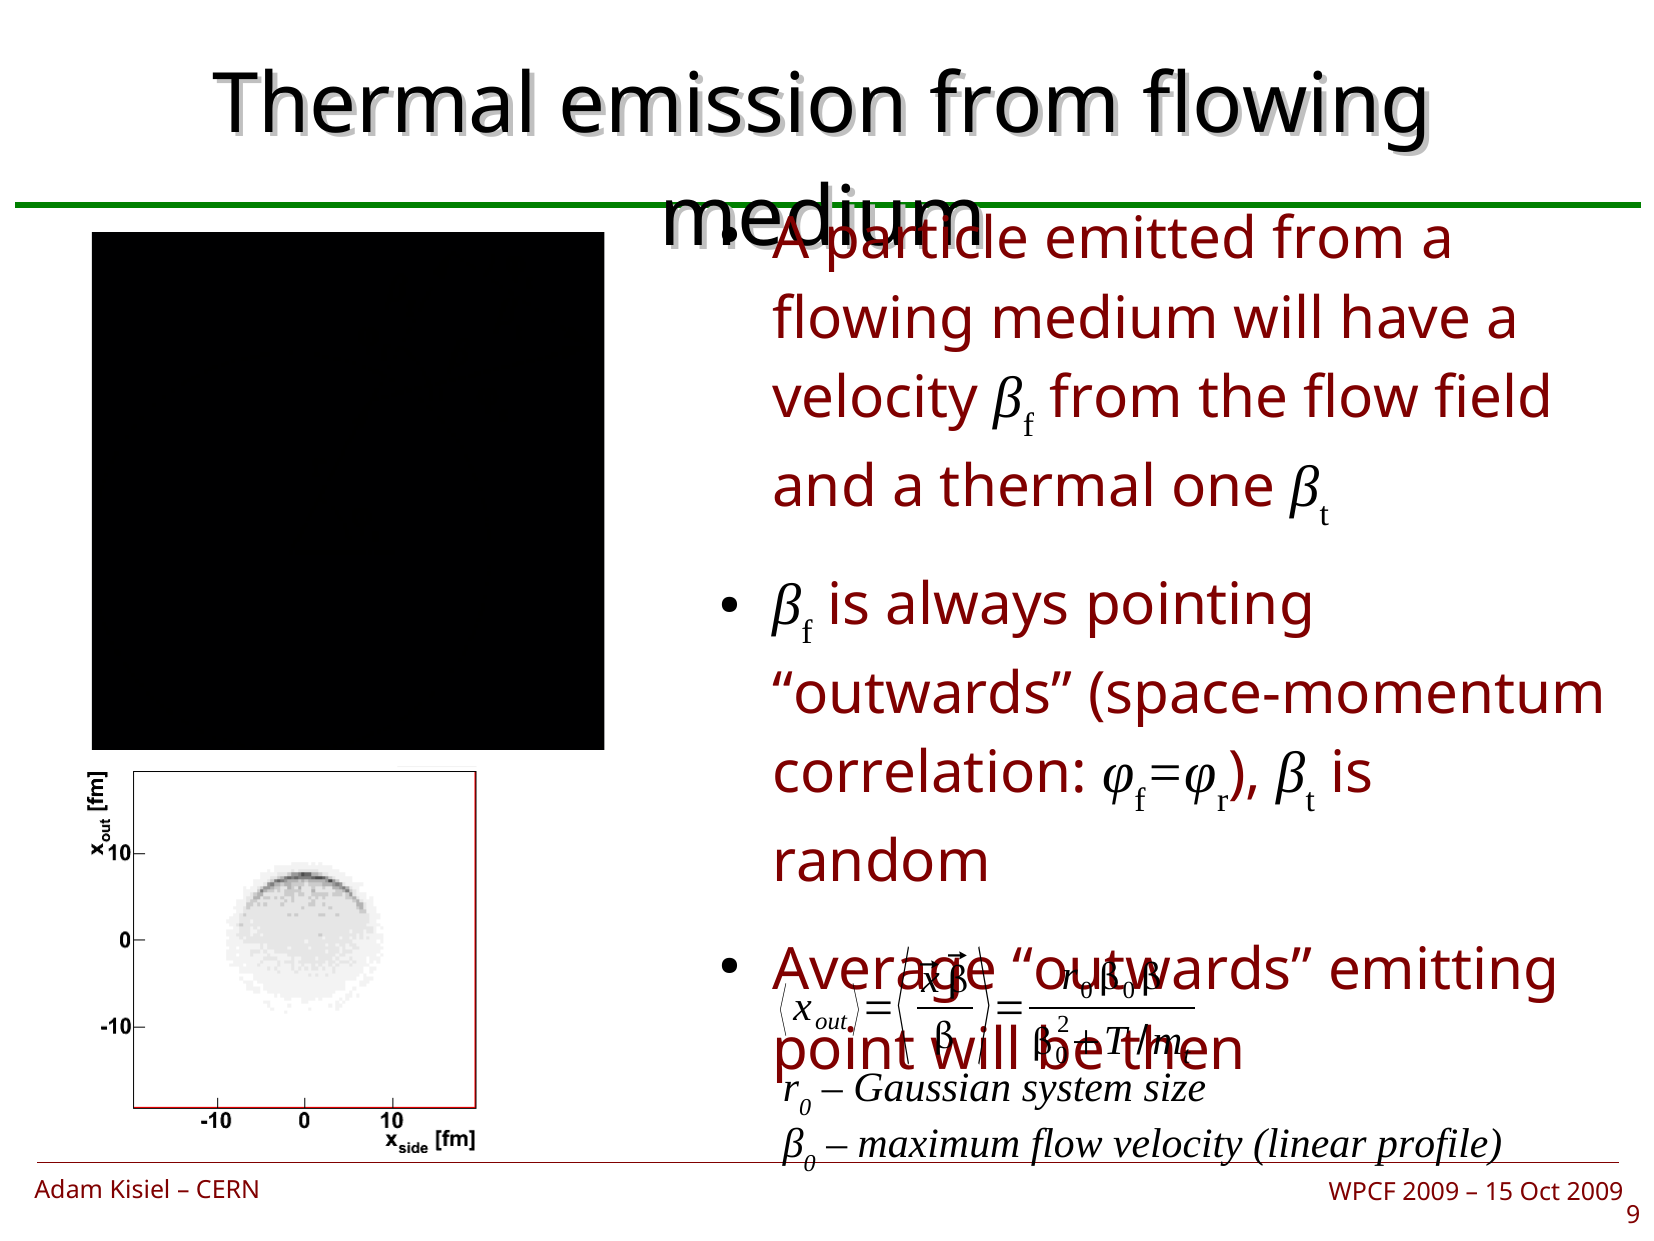

# Thermal emission from flowing medium
A particle emitted from a flowing medium will have a velocity βf from the flow field and a thermal one βt
βf is always pointing “outwards” (space-momentum correlation: φf=φr), βt is random
Average “outwards” emitting point will be then
r0 – Gaussian system size
β0 – maximum flow velocity (linear profile)